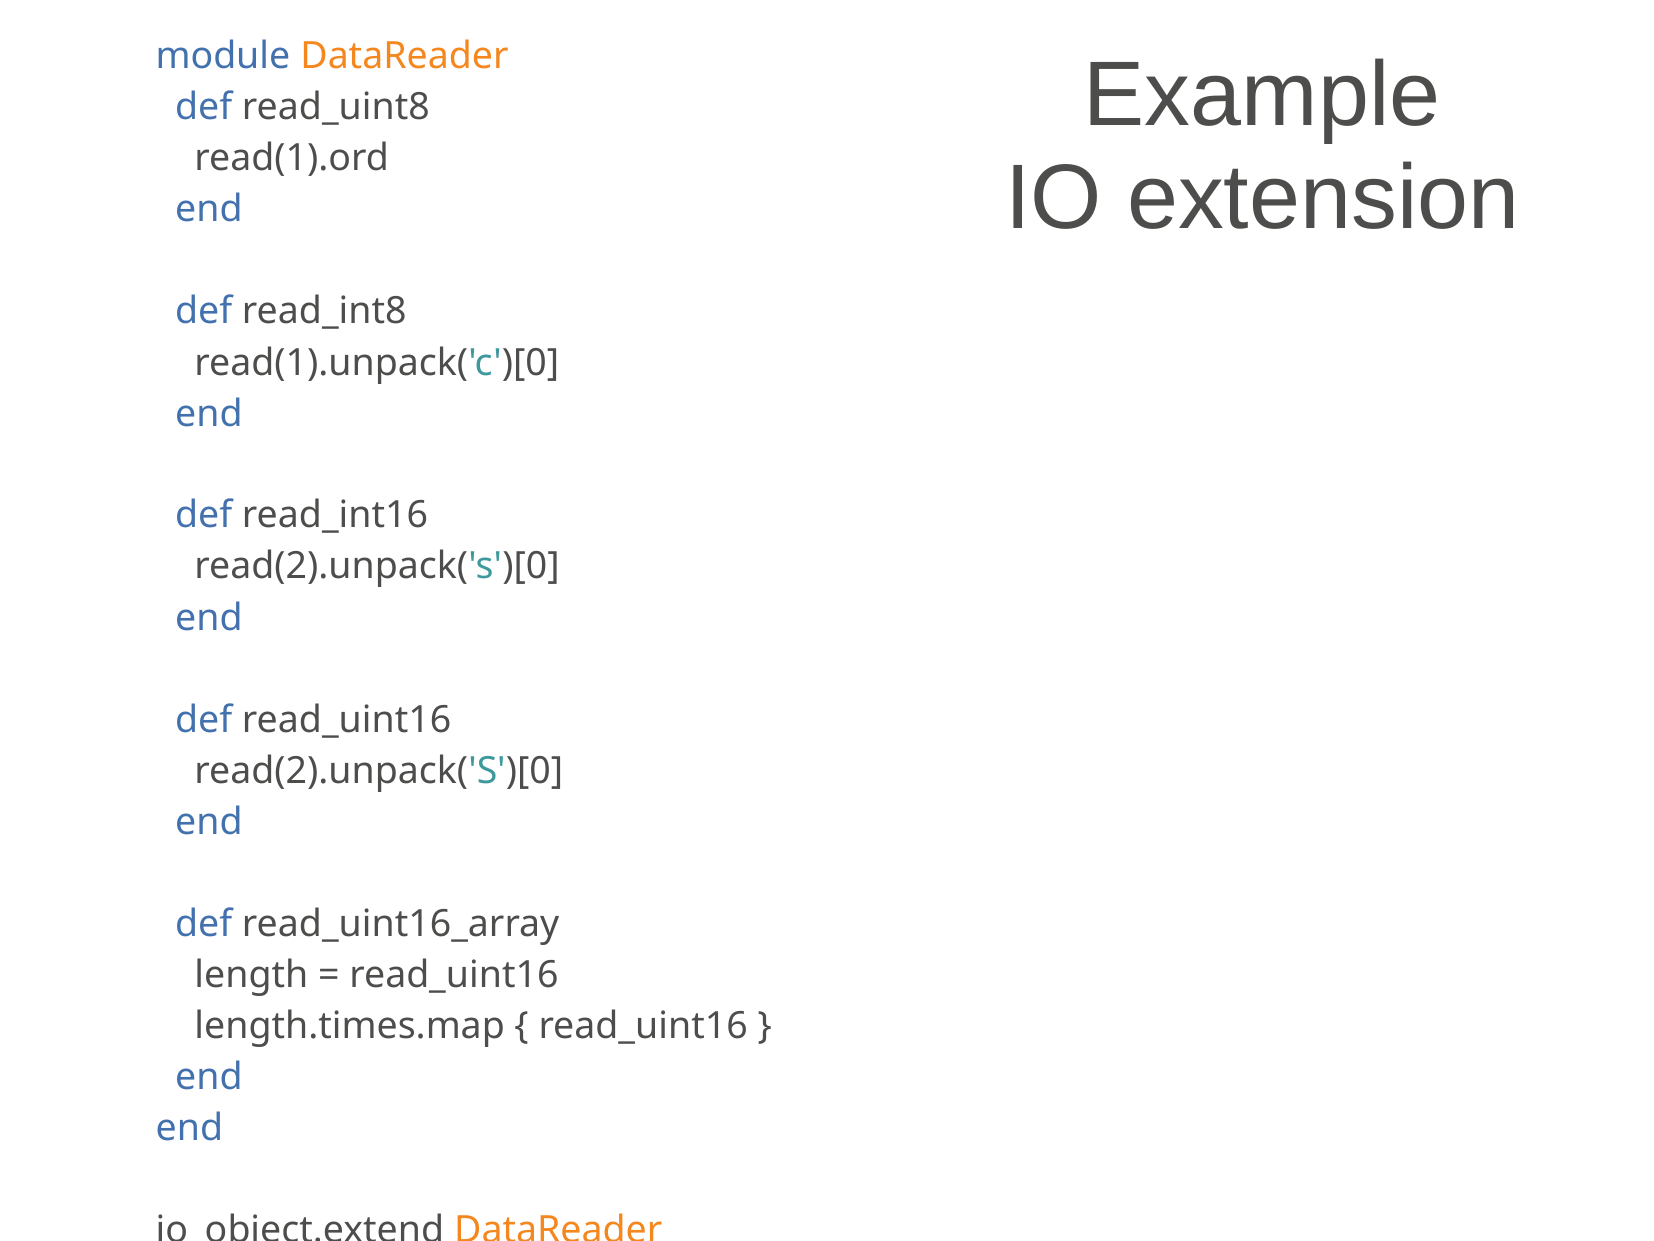

module DataReader
 def read_uint8
 read(1).ord
 end
 def read_int8
 read(1).unpack('c')[0]
 end
 def read_int16
 read(2).unpack('s')[0]
 end
 def read_uint16
 read(2).unpack('S')[0]
 end
 def read_uint16_array
 length = read_uint16
 length.times.map { read_uint16 }
 end
end
io_object.extend DataReader
# Example IO extension